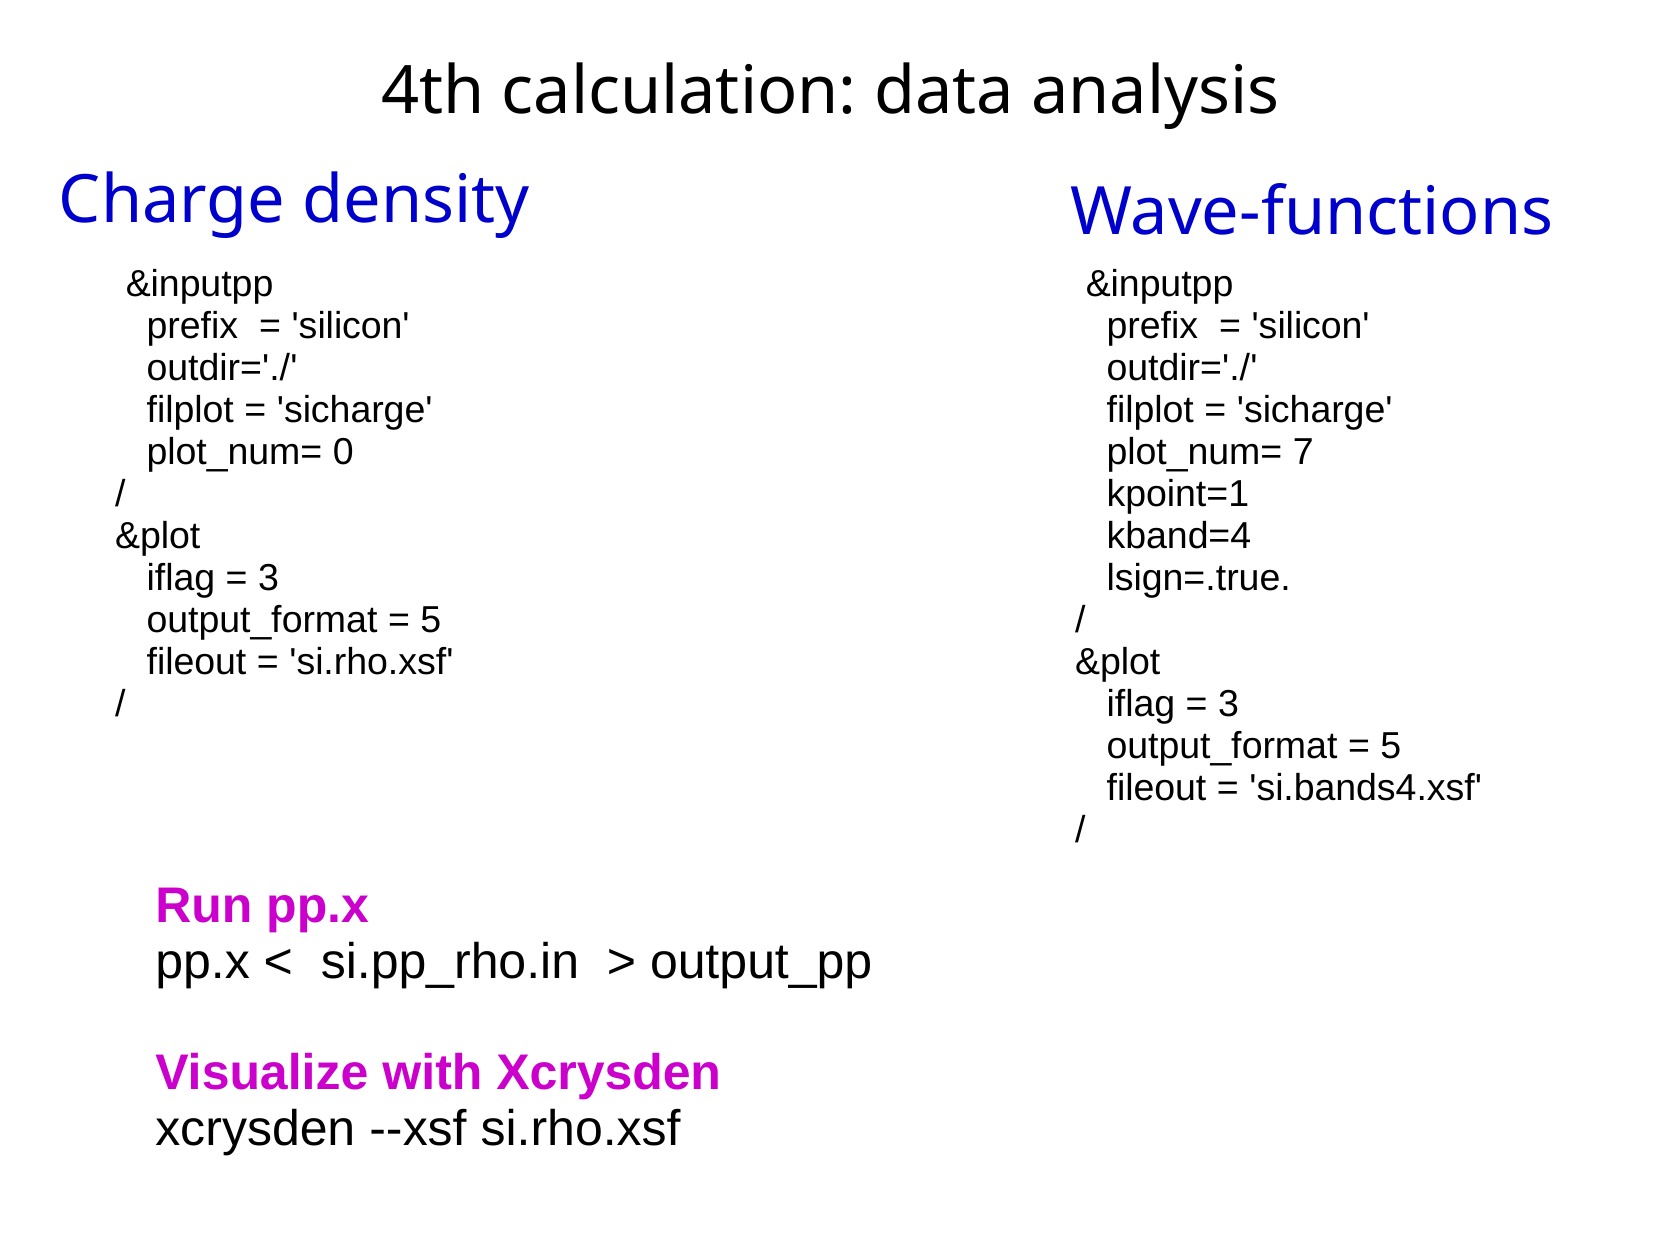

# 4th calculation: data analysis
Charge density
Wave-functions
 &inputpp
 prefix = 'silicon'
 outdir='./'
 filplot = 'sicharge'
 plot_num= 7
 kpoint=1
 kband=4
 lsign=.true.
 /
 &plot
 iflag = 3
 output_format = 5
 fileout = 'si.bands4.xsf'
 /
 &inputpp
 prefix = 'silicon'
 outdir='./'
 filplot = 'sicharge'
 plot_num= 0
 /
 &plot
 iflag = 3
 output_format = 5
 fileout = 'si.rho.xsf'
 /
Run pp.x
pp.x < si.pp_rho.in > output_pp
Visualize with Xcrysden
xcrysden --xsf si.rho.xsf